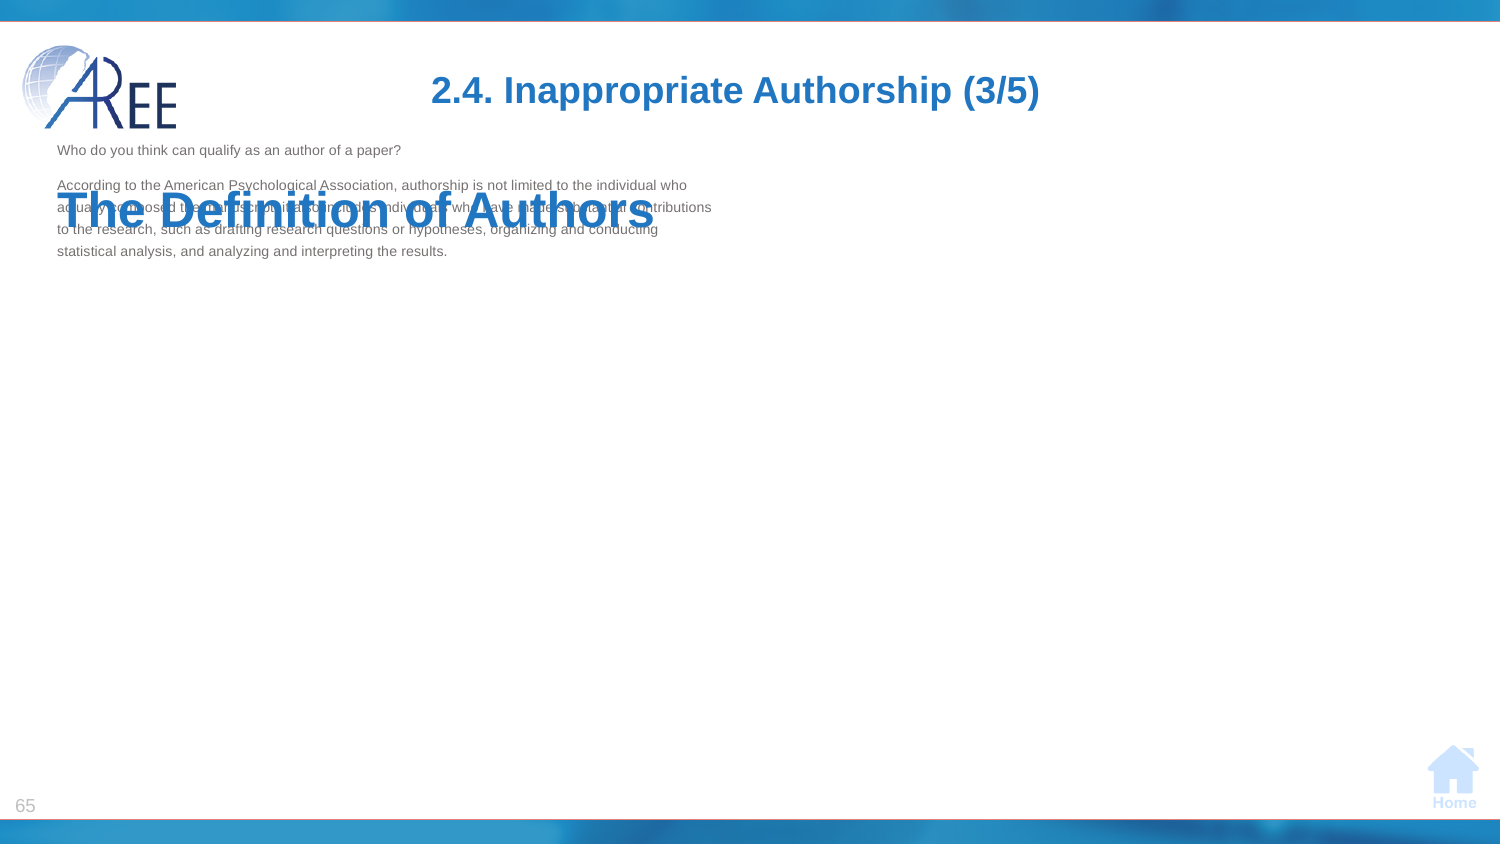

# 2.4. Inappropriate Authorship (3/5)
Who do you think can qualify as an author of a paper?
According to the American Psychological Association, authorship is not limited to the individual who actually composed the manuscript: it also includes individuals who have made substantial contributions to the research, such as drafting research questions or hypotheses, organizing and conducting statistical analysis, and analyzing and interpreting the results.
The Definition of Authors
65